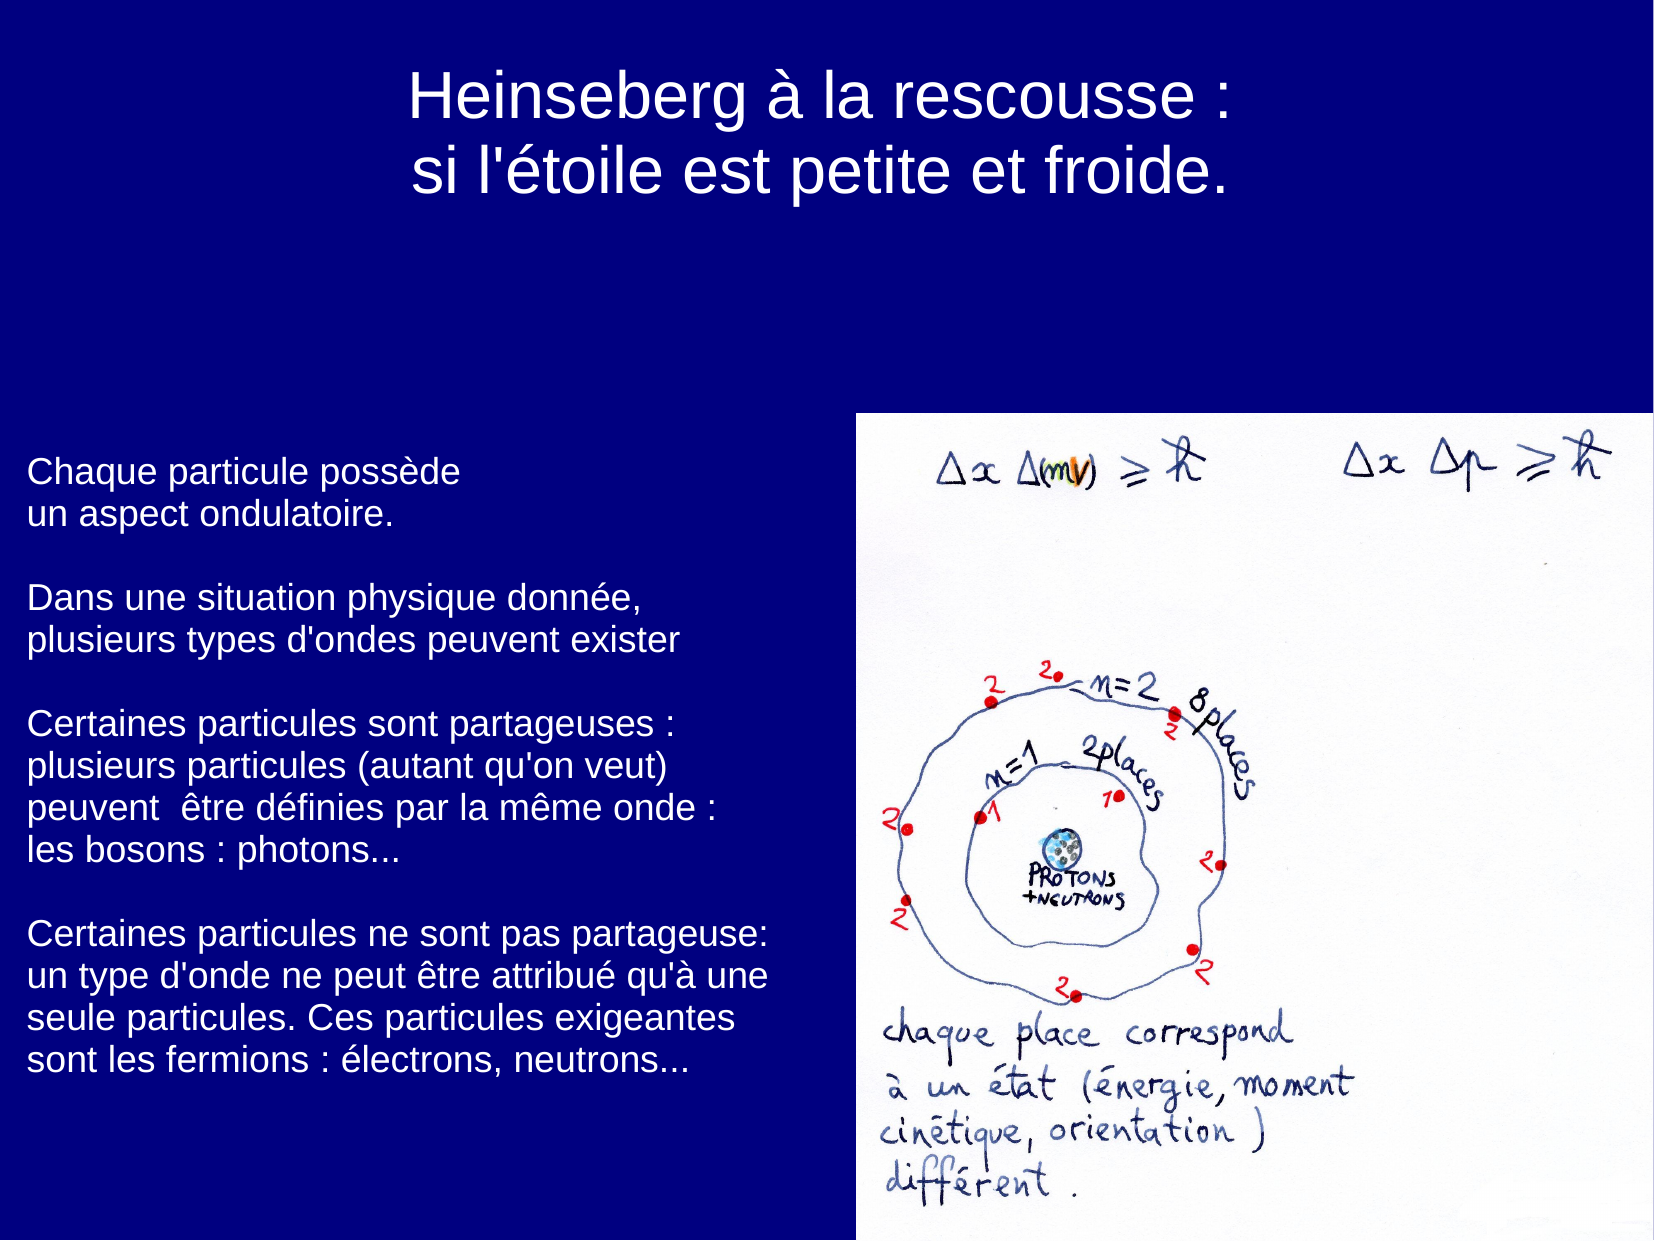

# Heinseberg à la rescousse : si l'étoile est petite et froide.
Chaque particule possède
un aspect ondulatoire.
Dans une situation physique donnée,
plusieurs types d'ondes peuvent exister
Certaines particules sont partageuses :
plusieurs particules (autant qu'on veut)
peuvent être définies par la même onde :
les bosons : photons...
Certaines particules ne sont pas partageuse:
un type d'onde ne peut être attribué qu'à une
seule particules. Ces particules exigeantes
sont les fermions : électrons, neutrons...